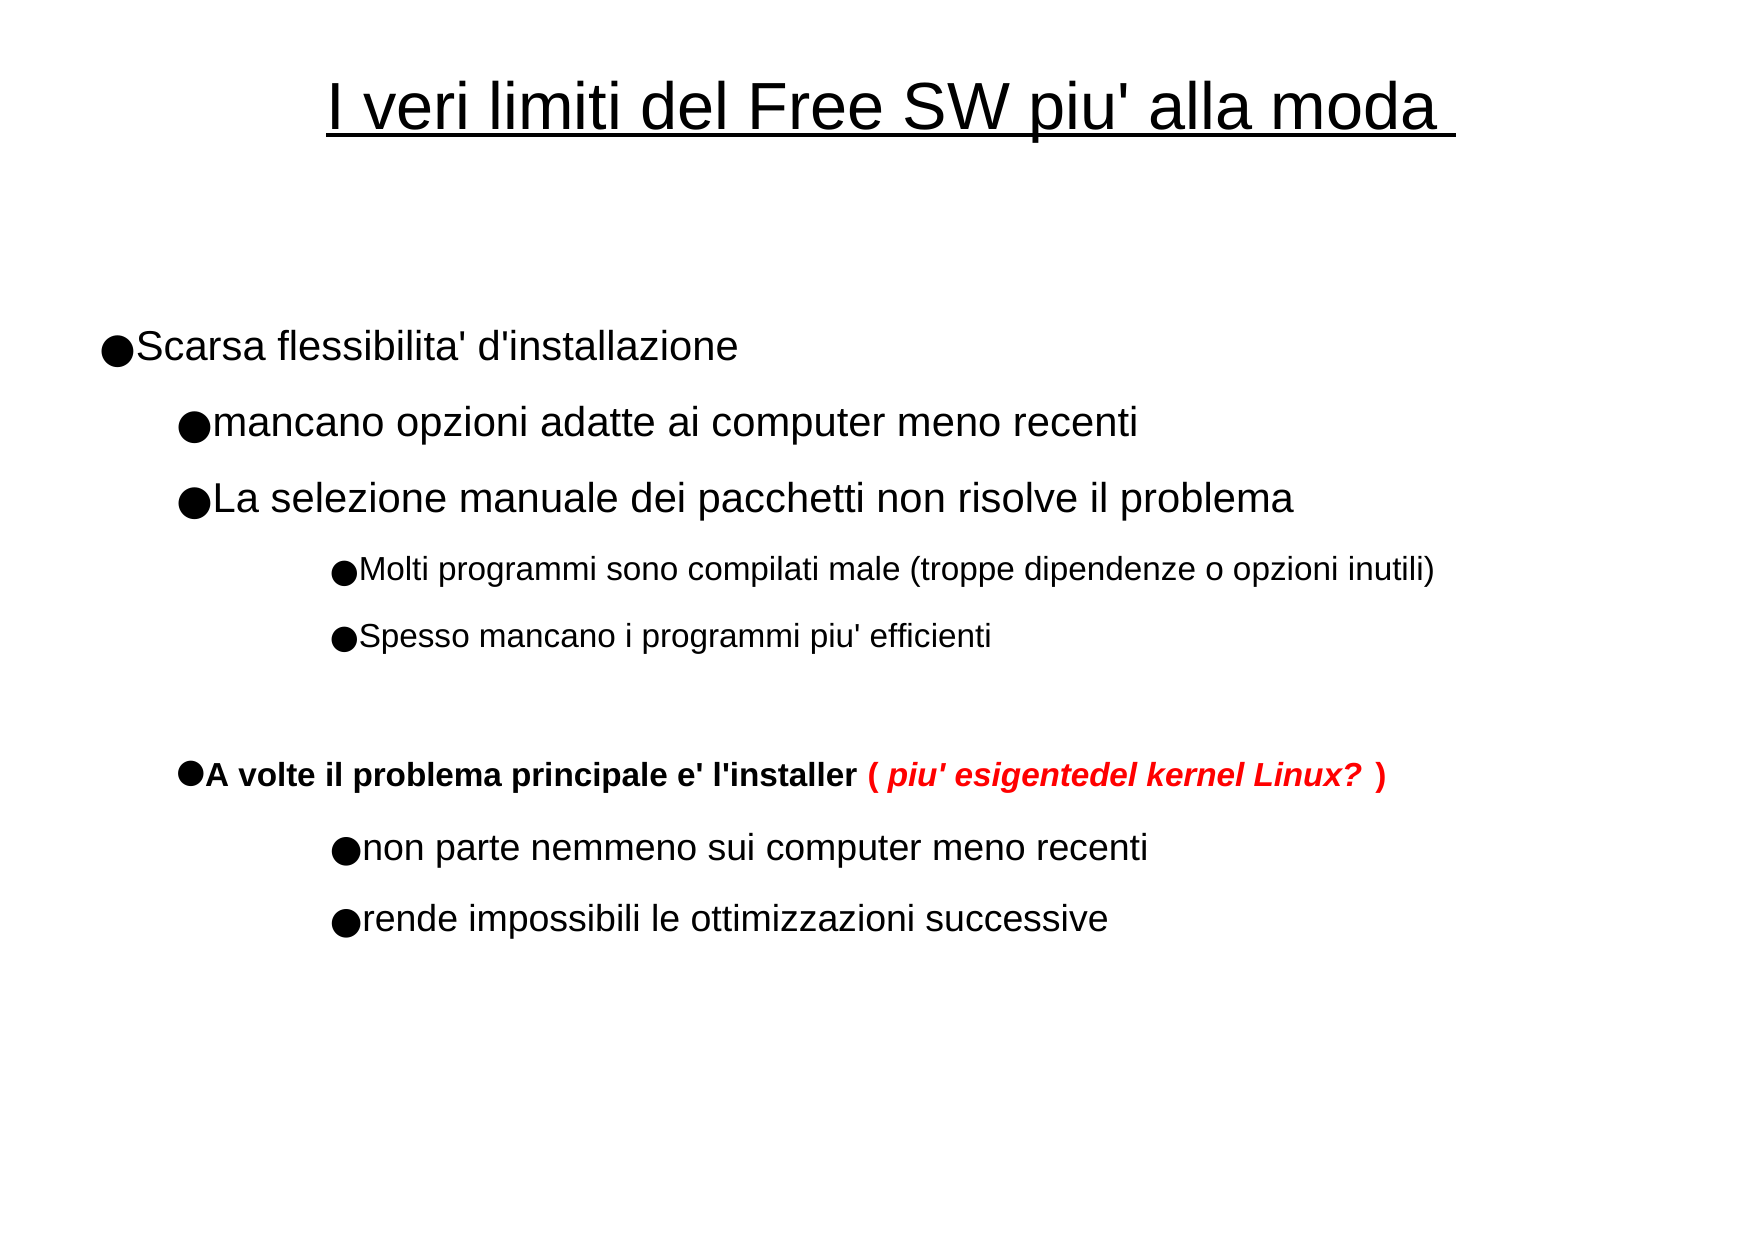

I veri limiti del Free SW piu' alla moda
Scarsa flessibilita' d'installazione
mancano opzioni adatte ai computer meno recenti
La selezione manuale dei pacchetti non risolve il problema
Molti programmi sono compilati male (troppe dipendenze o opzioni inutili)
Spesso mancano i programmi piu' efficienti
A volte il problema principale e' l'installer ( piu' esigentedel kernel Linux? )
non parte nemmeno sui computer meno recenti
rende impossibili le ottimizzazioni successive